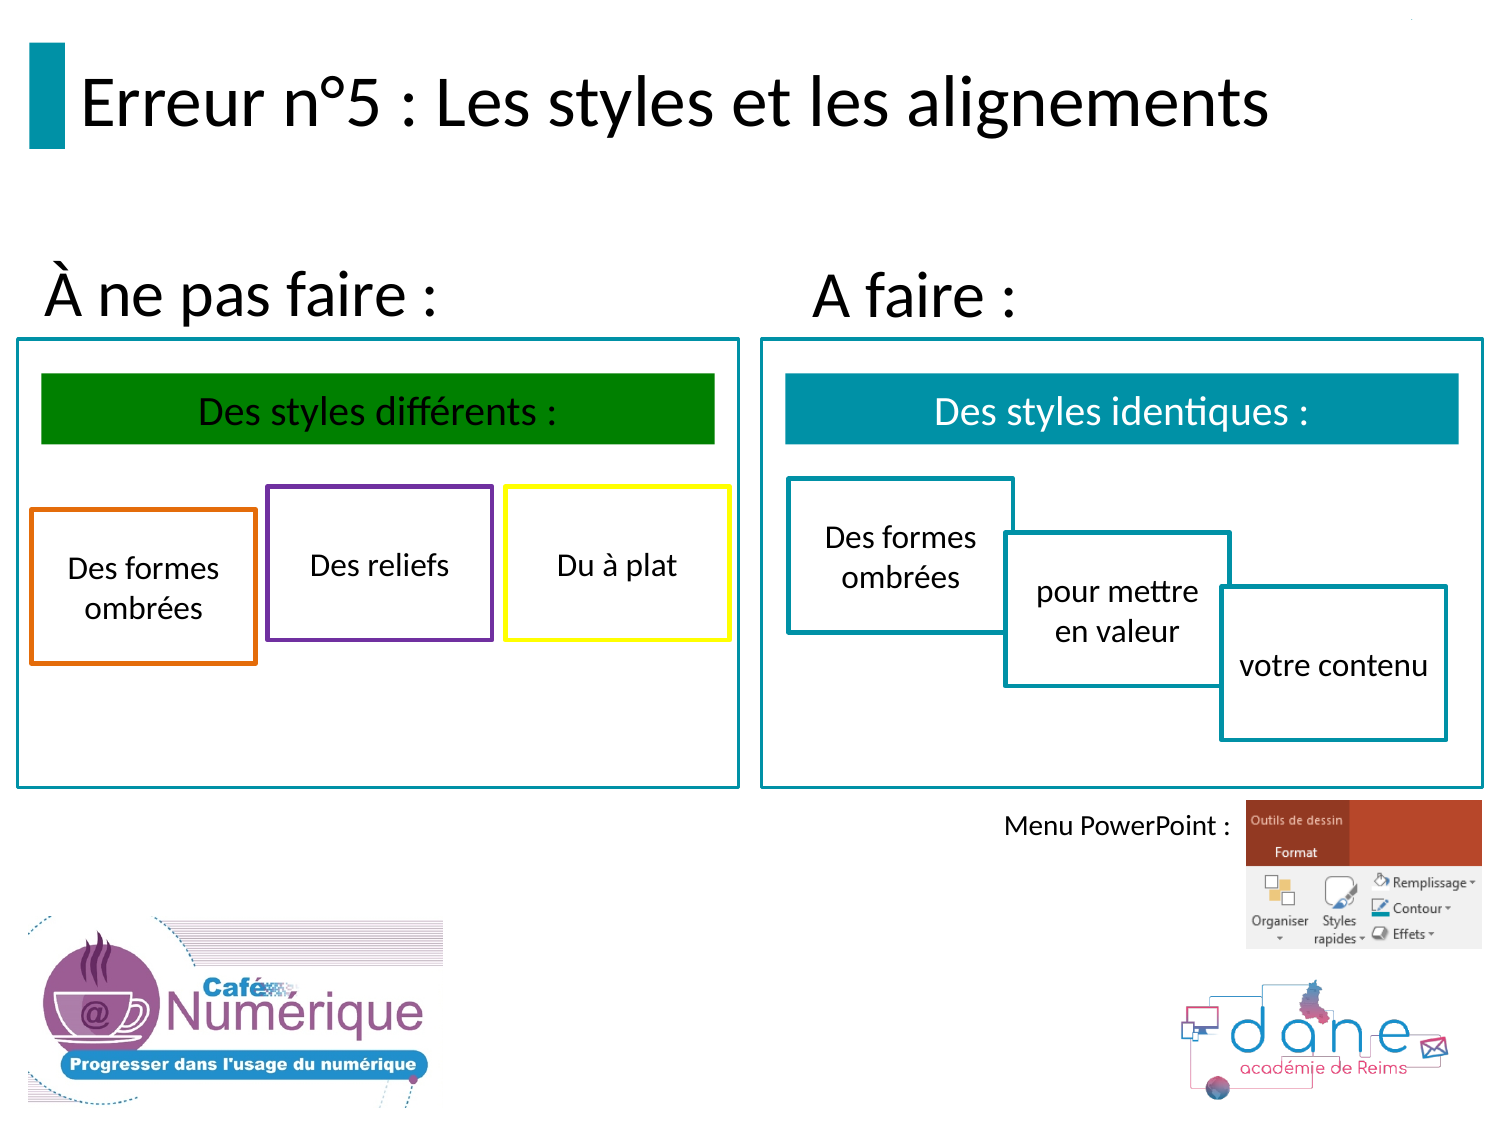

# Erreur n°5 : Les styles et les alignements
À ne pas faire :
A faire :
Des styles différents :
Des styles identiques :
Des formes ombrées
Des reliefs
Du à plat
Des formes ombrées
pour mettre en valeur
votre contenu
Menu PowerPoint :